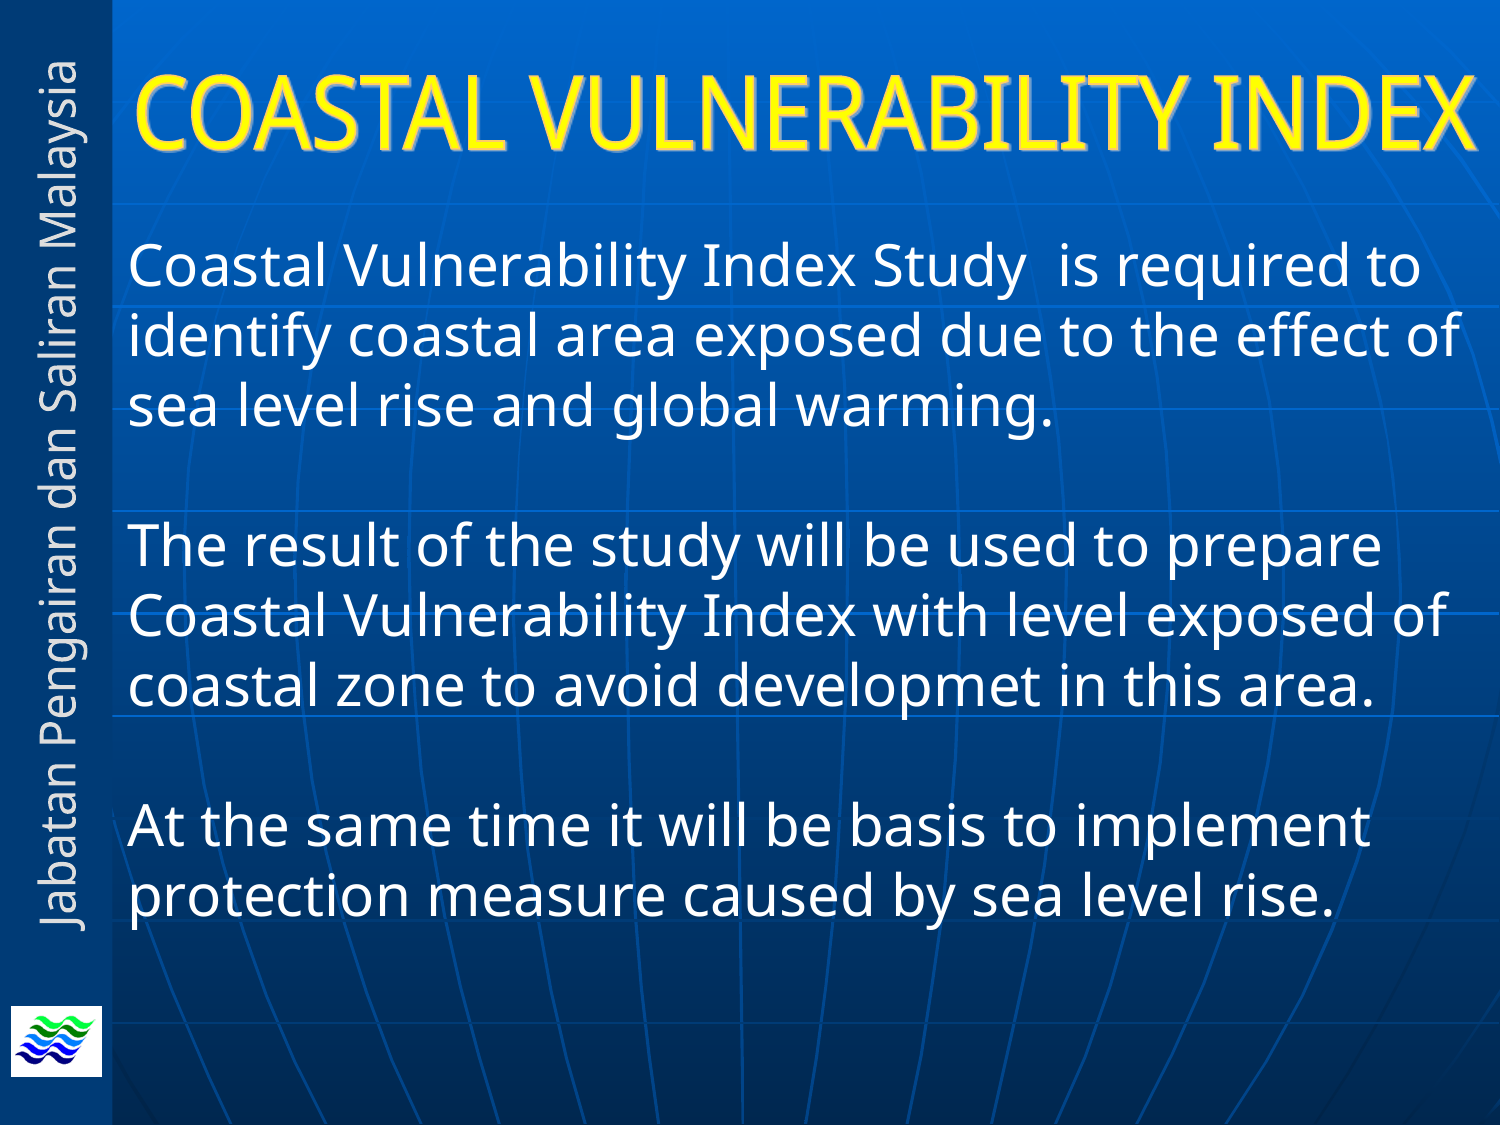

COASTAL VULNERABILITY INDEX
Coastal Vulnerability Index Study is required to identify coastal area exposed due to the effect of sea level rise and global warming.
The result of the study will be used to prepare Coastal Vulnerability Index with level exposed of coastal zone to avoid developmet in this area.
At the same time it will be basis to implement protection measure caused by sea level rise.
Jabatan Pengairan dan Saliran Malaysia